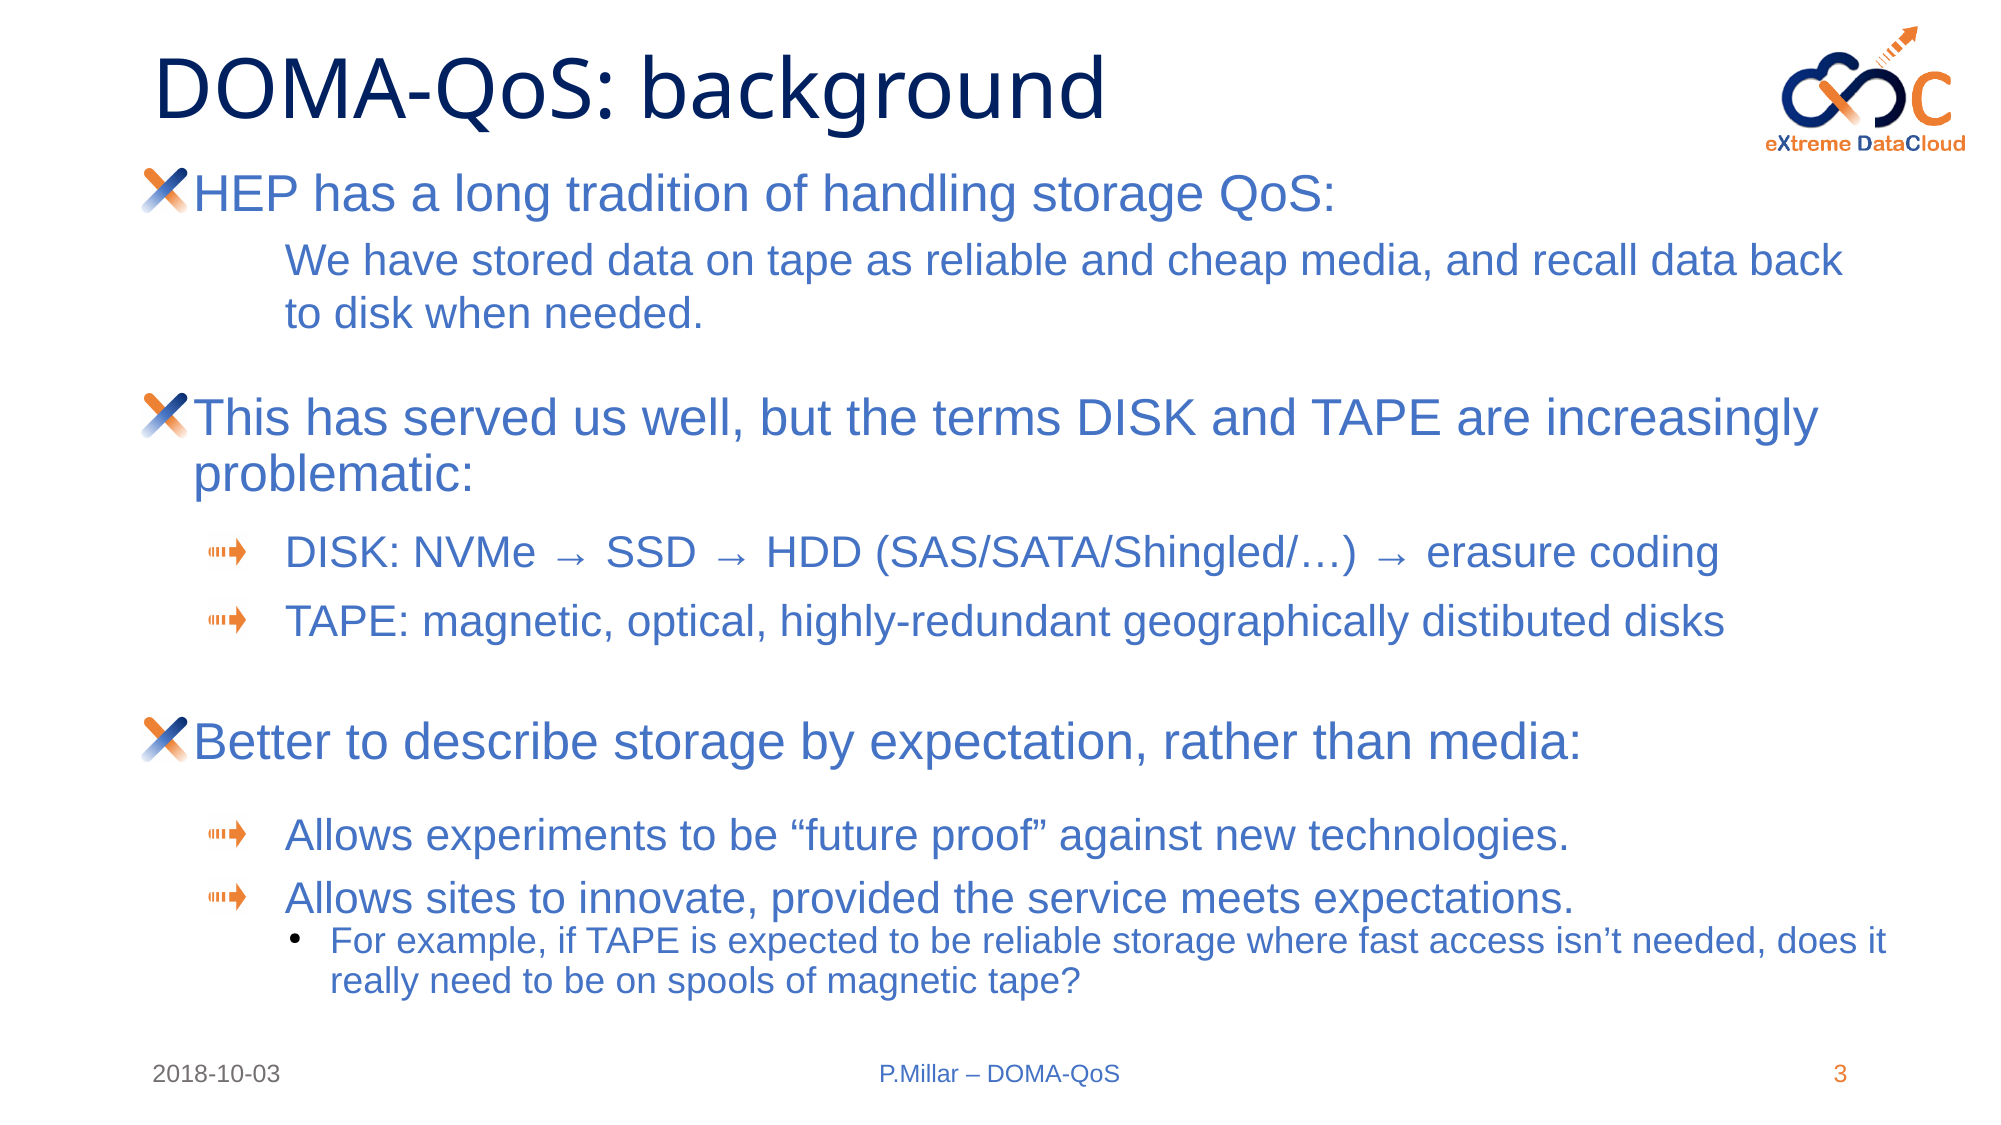

# DOMA-QoS: background
HEP has a long tradition of handling storage QoS:
We have stored data on tape as reliable and cheap media, and recall data back to disk when needed.
This has served us well, but the terms DISK and TAPE are increasingly problematic:
DISK: NVMe → SSD → HDD (SAS/SATA/Shingled/…) → erasure coding
TAPE: magnetic, optical, highly-redundant geographically distibuted disks
Better to describe storage by expectation, rather than media:
Allows experiments to be “future proof” against new technologies.
Allows sites to innovate, provided the service meets expectations.
For example, if TAPE is expected to be reliable storage where fast access isn’t needed, does it really need to be on spools of magnetic tape?
2018-10-03
P.Millar – DOMA-QoS